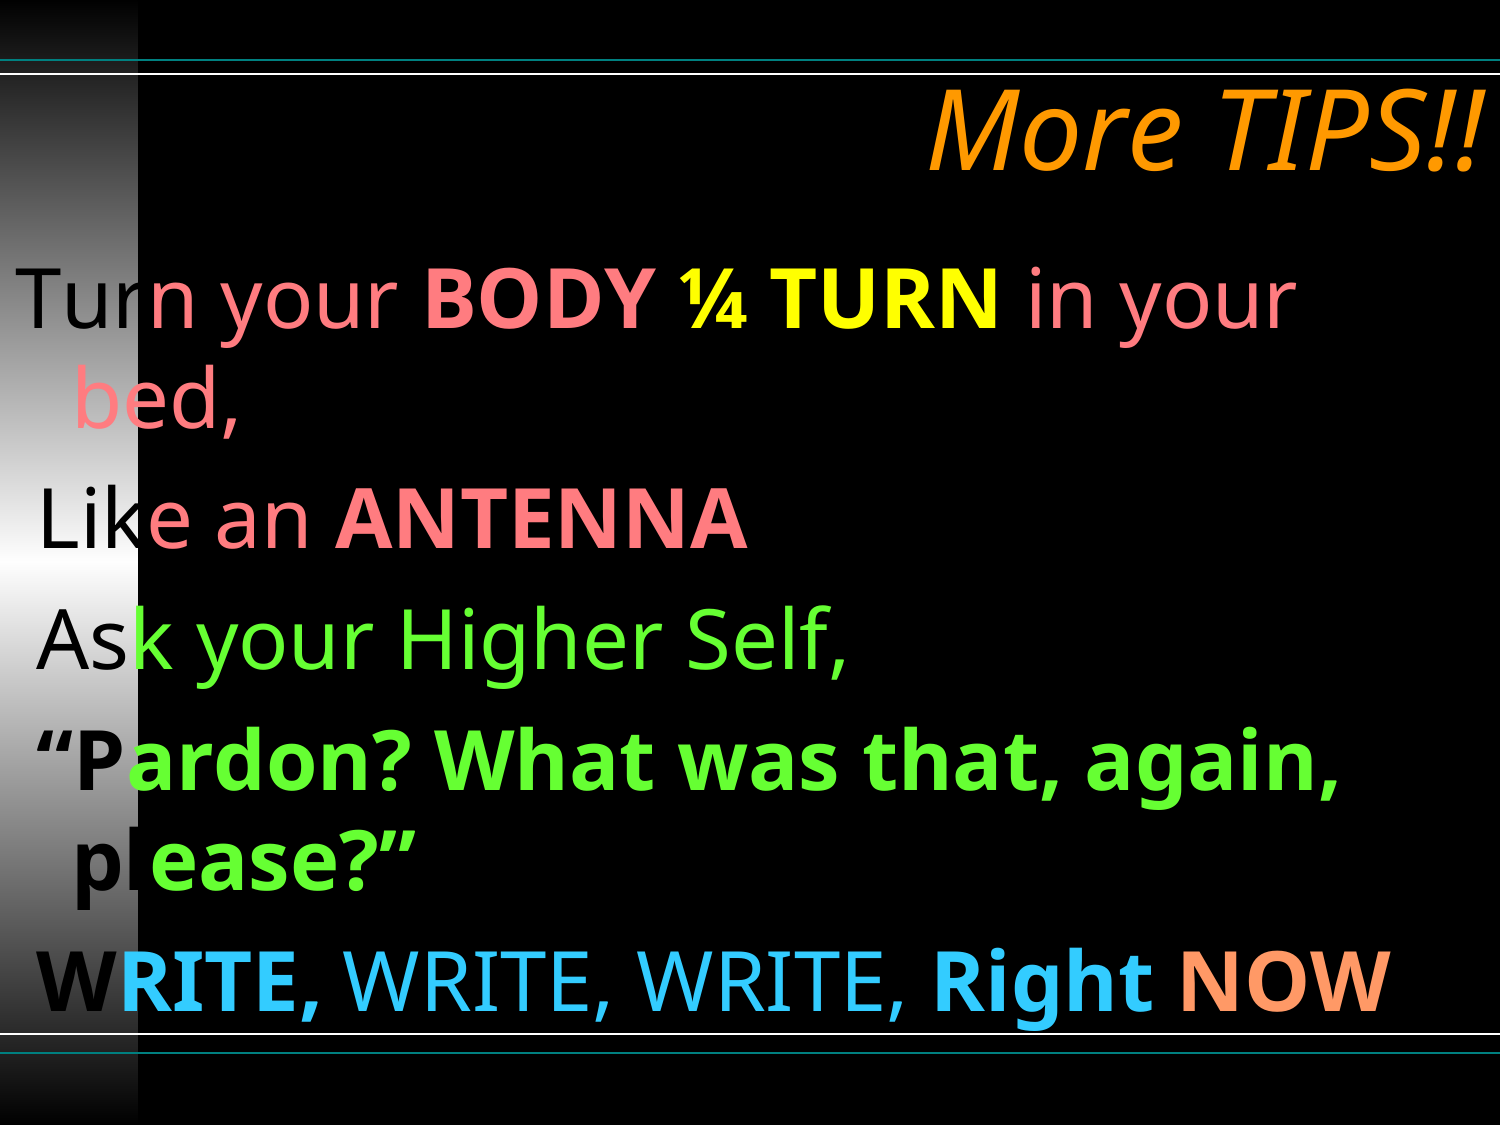

# More TIPS!!
Turn your BODY ¼ TURN in your bed,
 Like an ANTENNA
 Ask your Higher Self,
 “Pardon? What was that, again, please?”
 WRITE, WRITE, WRITE, Right NOW